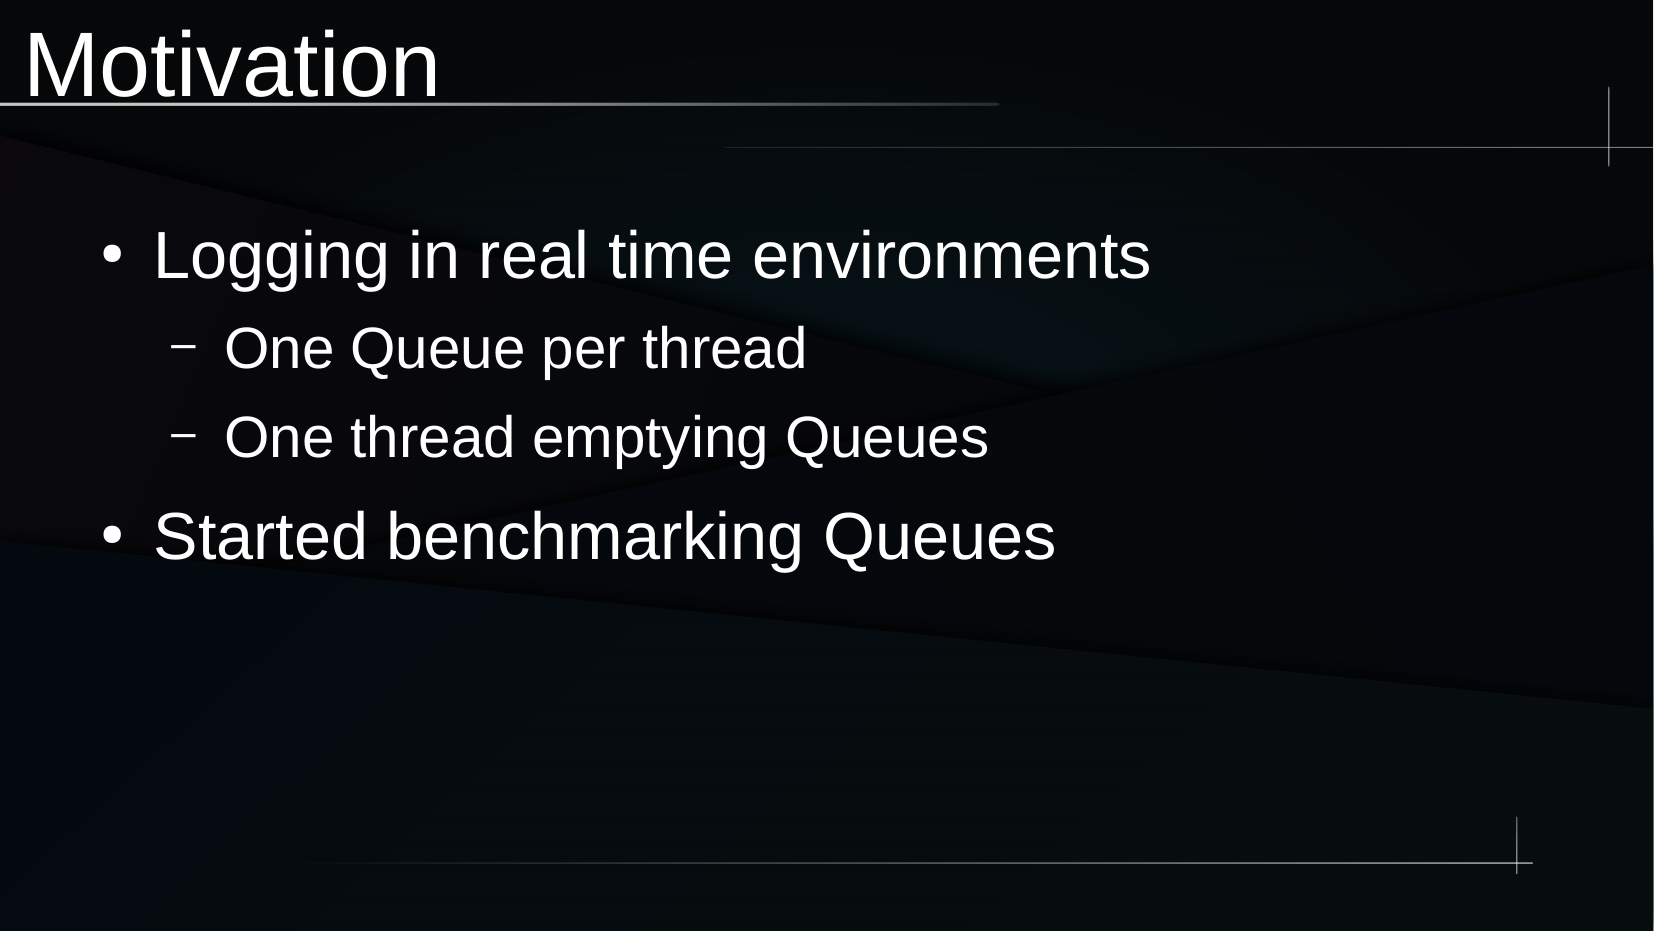

# Motivation
Logging in real time environments
One Queue per thread
One thread emptying Queues
Started benchmarking Queues